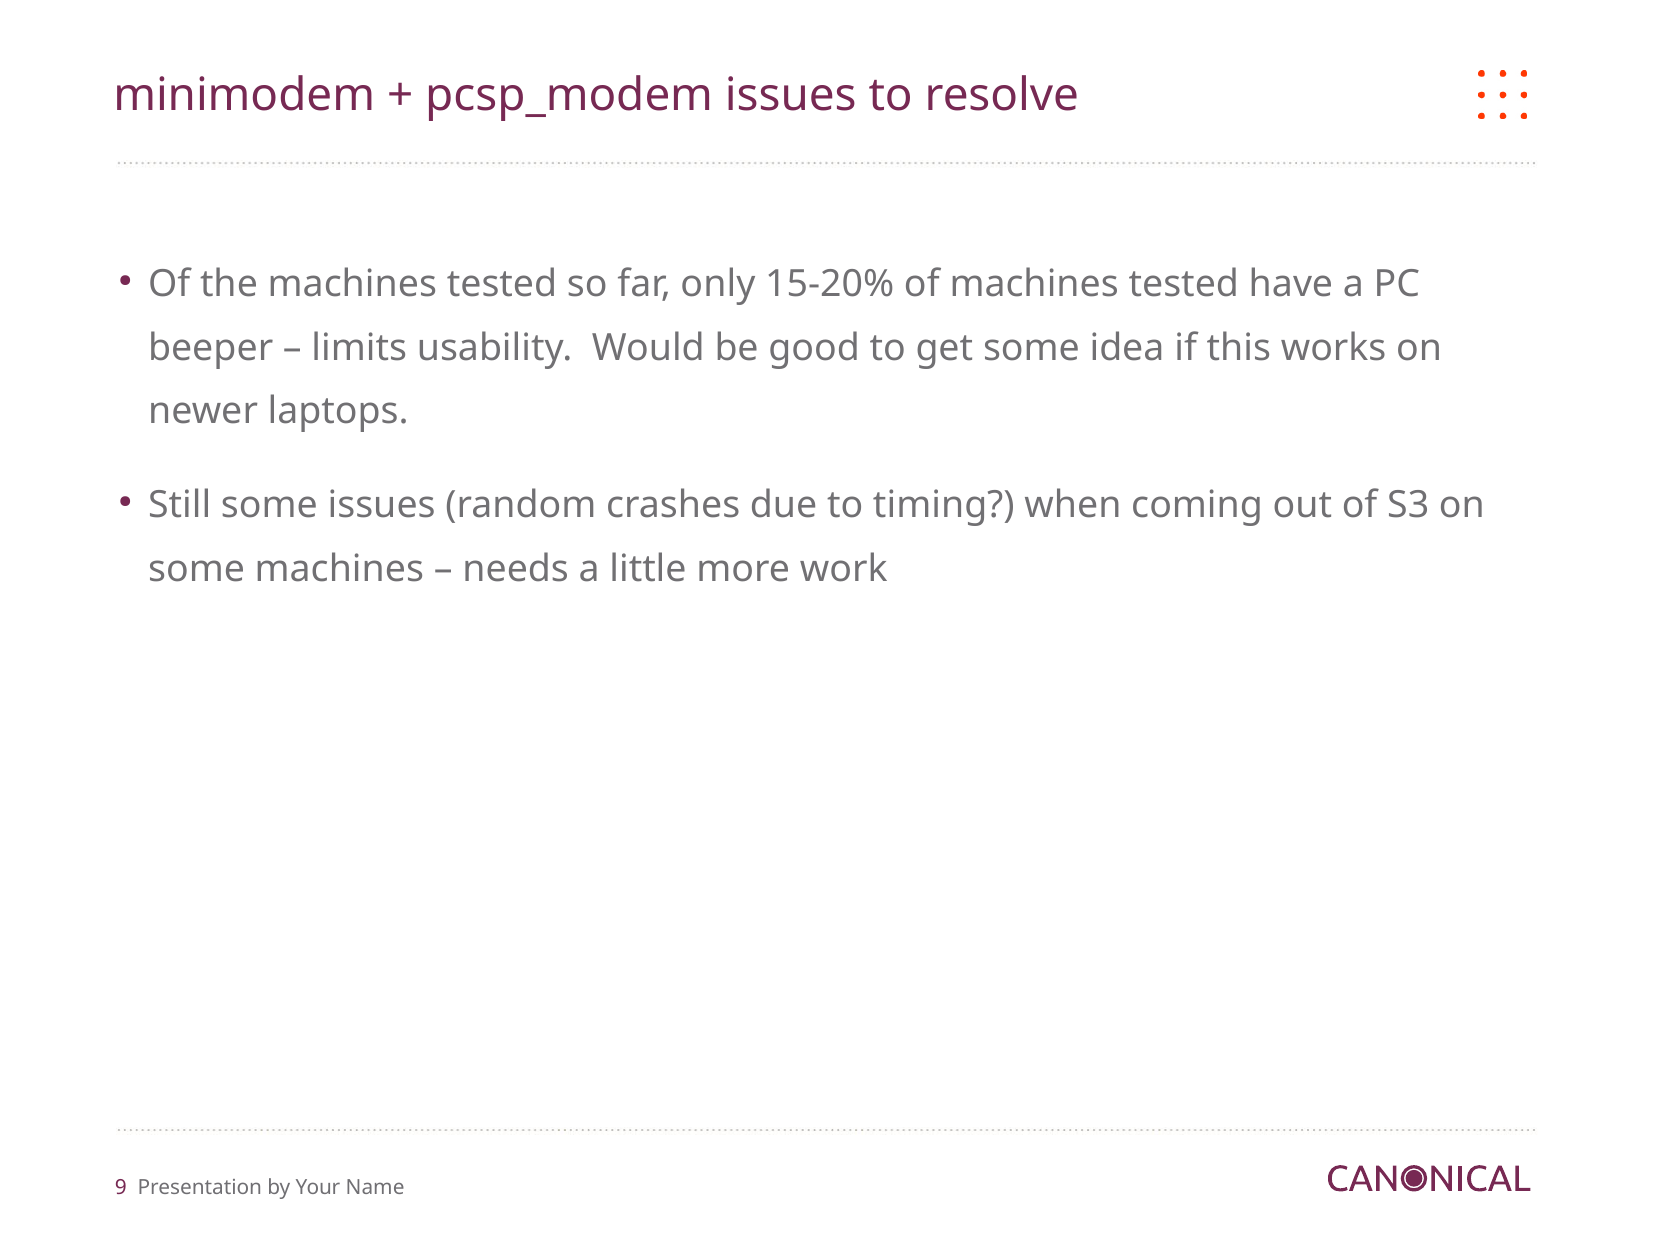

# minimodem + pcsp_modem issues to resolve
Of the machines tested so far, only 15-20% of machines tested have a PC beeper – limits usability. Would be good to get some idea if this works on newer laptops.
Still some issues (random crashes due to timing?) when coming out of S3 on some machines – needs a little more work